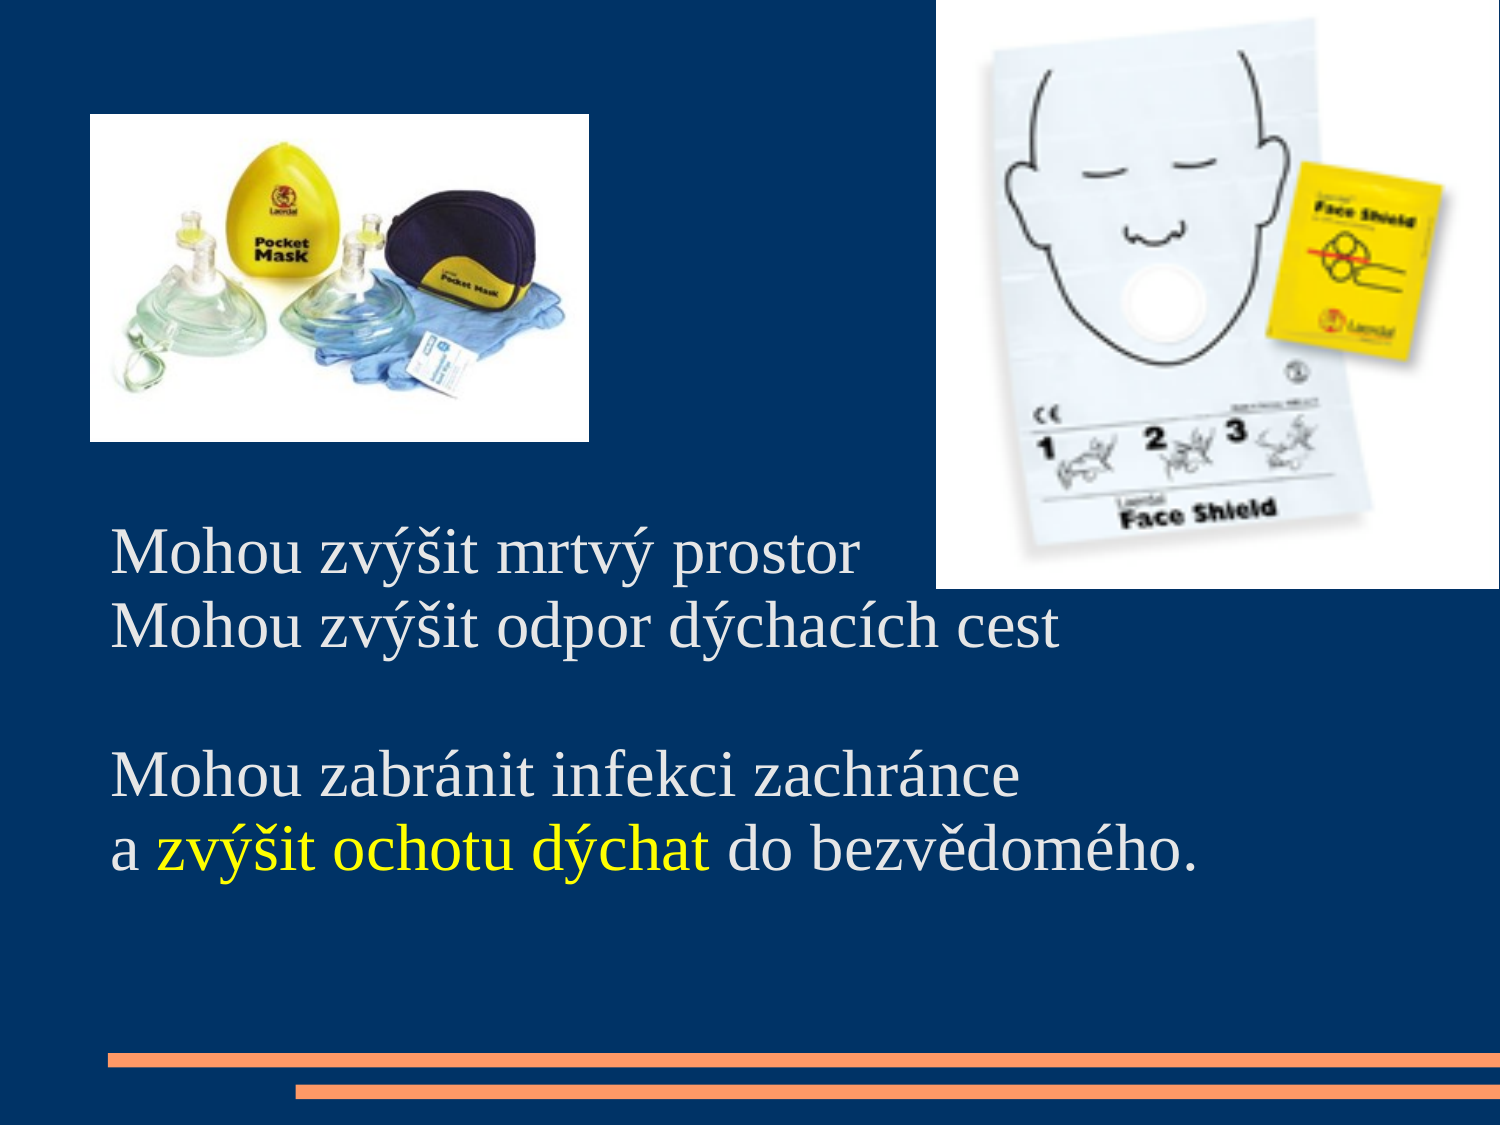

#
Mohou zvýšit mrtvý prostor
Mohou zvýšit odpor dýchacích cest
Mohou zabránit infekci zachránce
a zvýšit ochotu dýchat do bezvědomého.